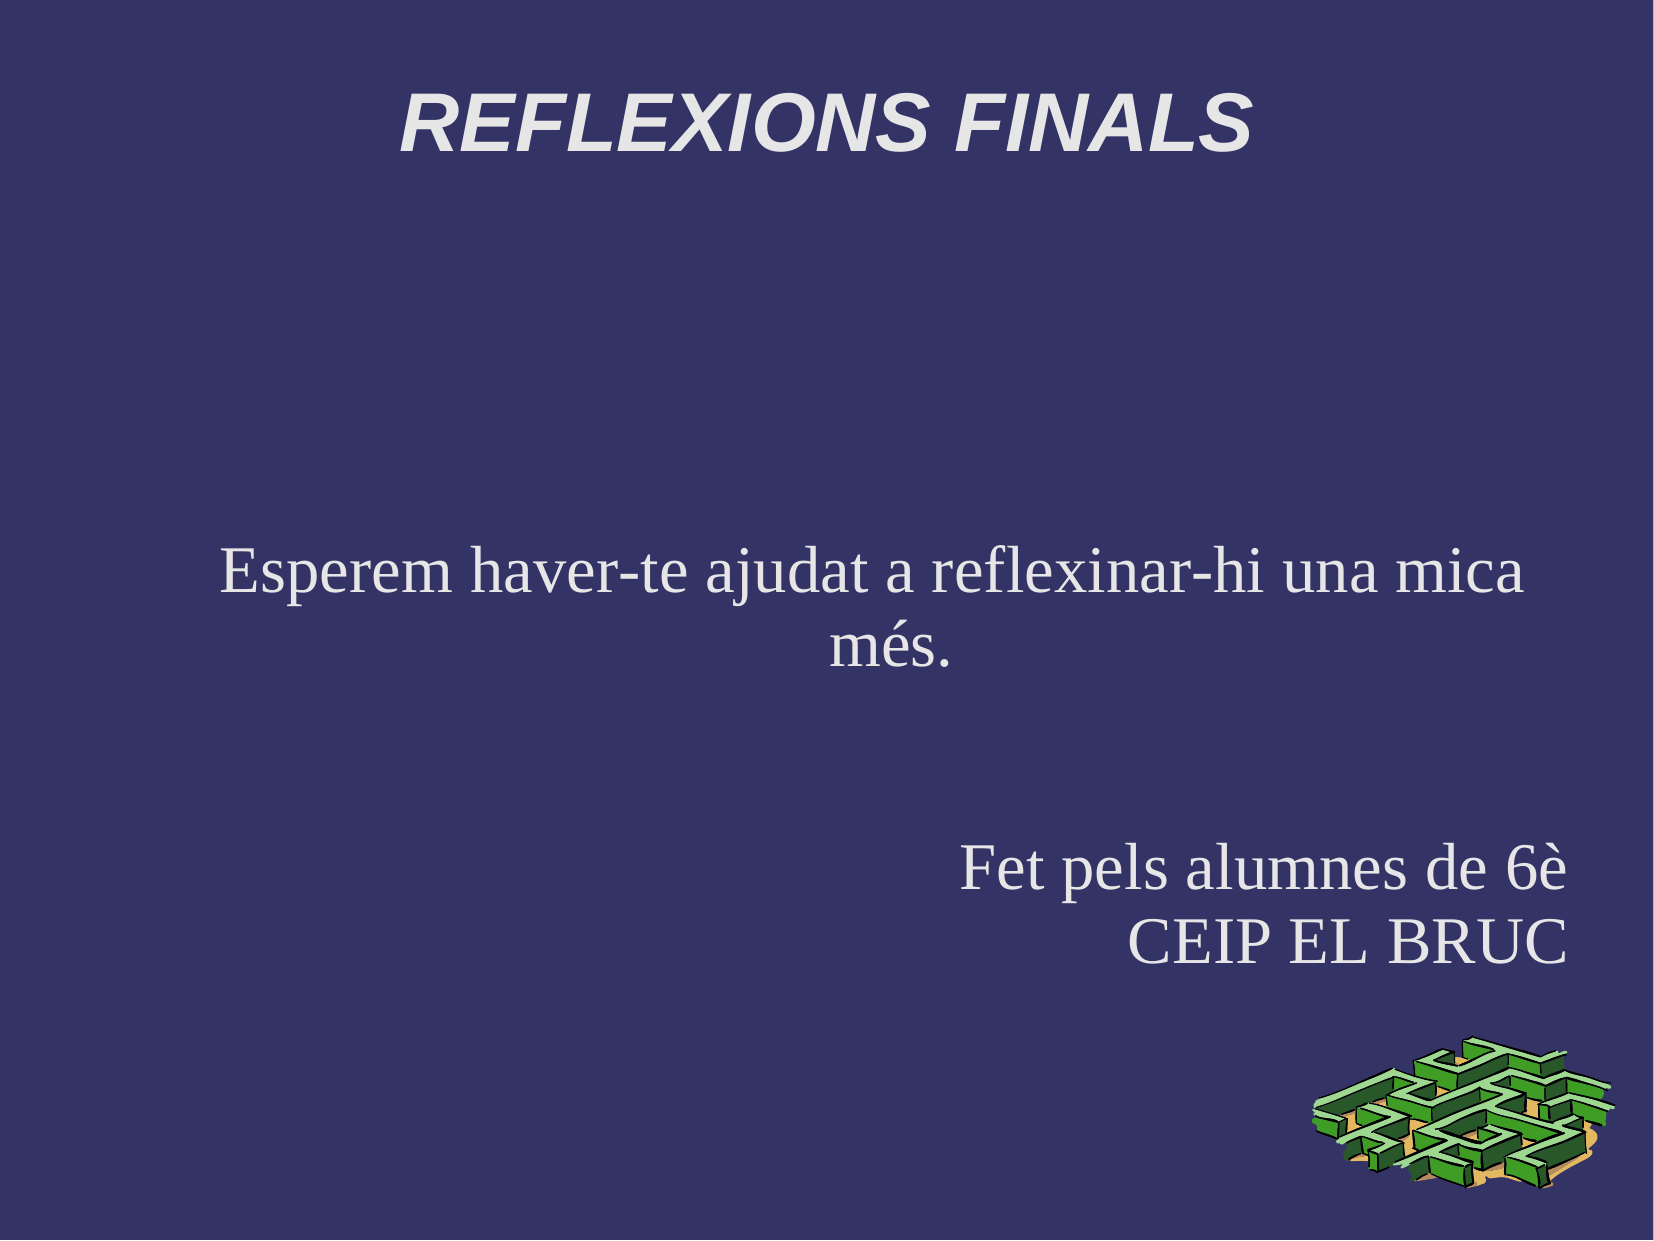

# REFLEXIONS FINALS
Esperem haver-te ajudat a reflexinar-hi una mica més.
Fet pels alumnes de 6è
CEIP EL BRUC